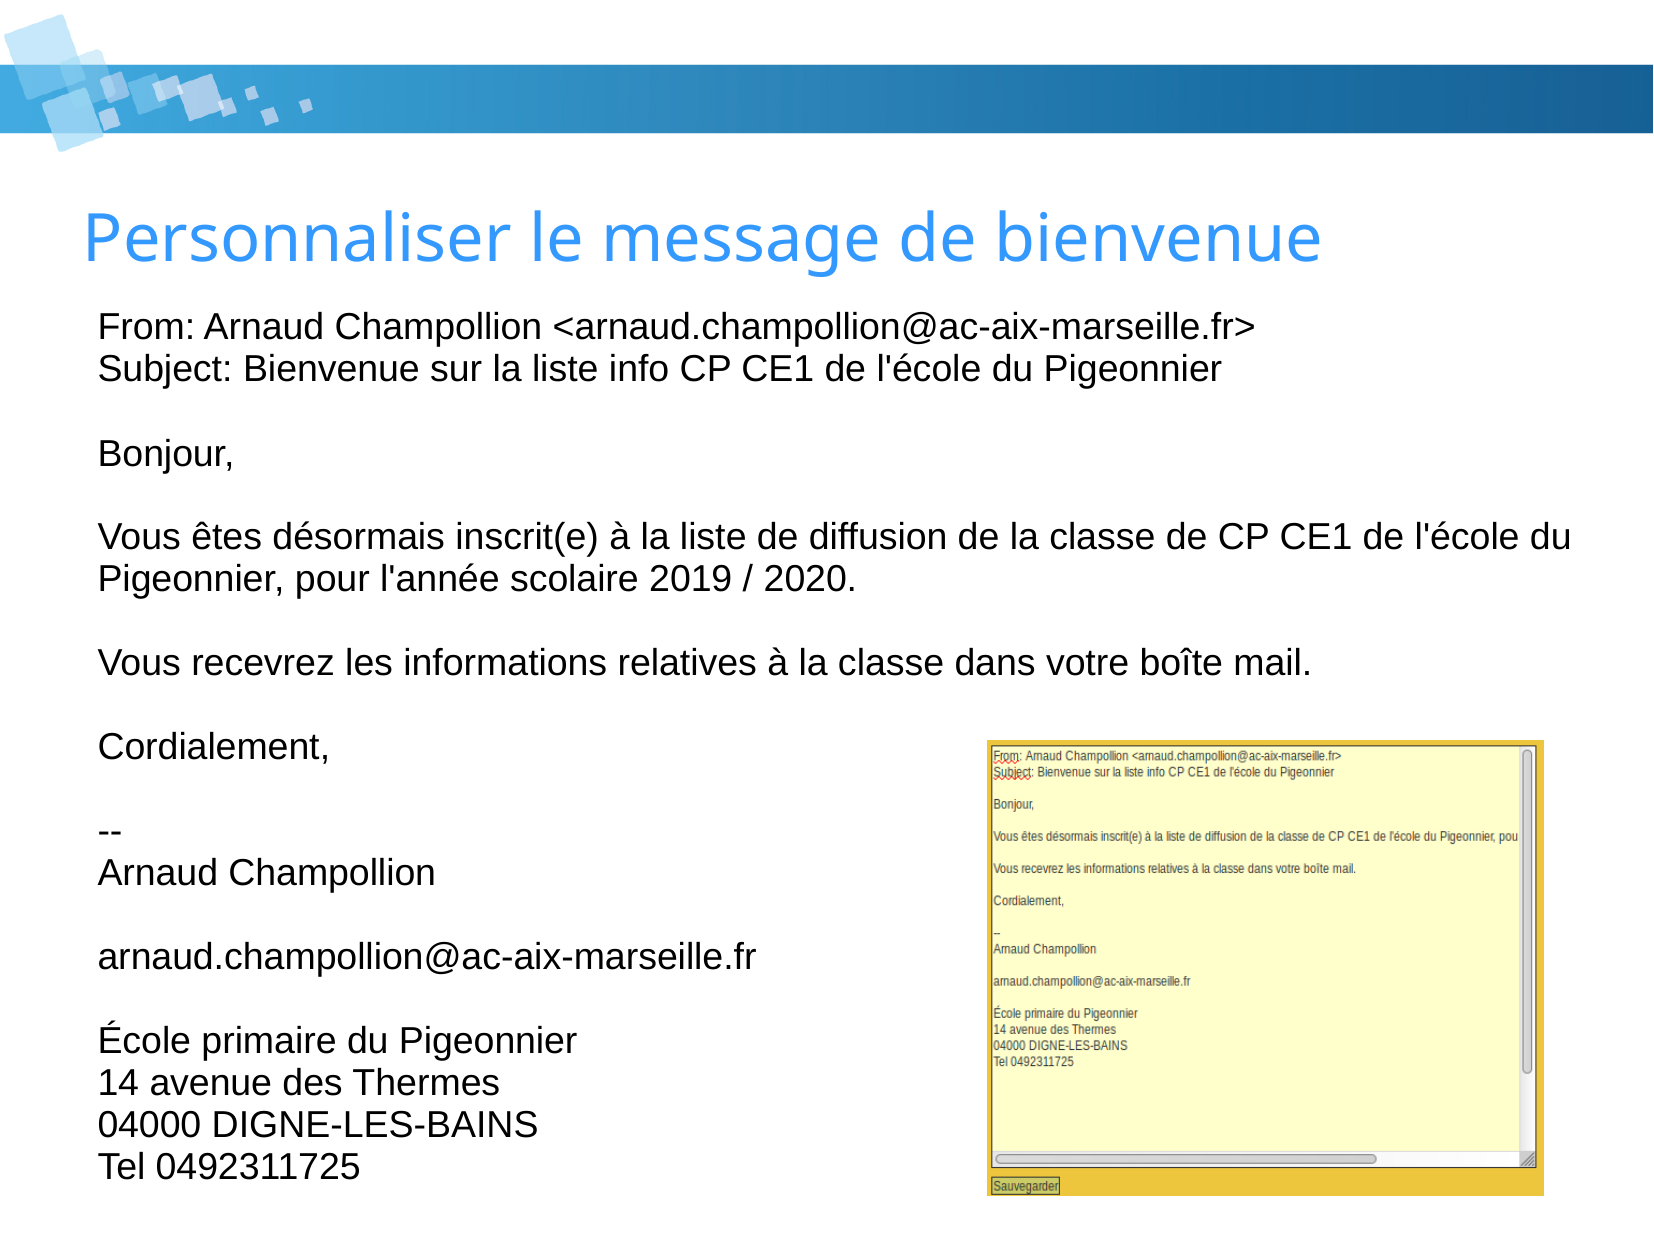

# Personnaliser le message de bienvenue
From: Arnaud Champollion <arnaud.champollion@ac-aix-marseille.fr>
Subject: Bienvenue sur la liste info CP CE1 de l'école du Pigeonnier
Bonjour,
Vous êtes désormais inscrit(e) à la liste de diffusion de la classe de CP CE1 de l'école du Pigeonnier, pour l'année scolaire 2019 / 2020.
Vous recevrez les informations relatives à la classe dans votre boîte mail.
Cordialement,
--
Arnaud Champollion
arnaud.champollion@ac-aix-marseille.fr
École primaire du Pigeonnier
14 avenue des Thermes
04000 DIGNE-LES-BAINS
Tel 0492311725